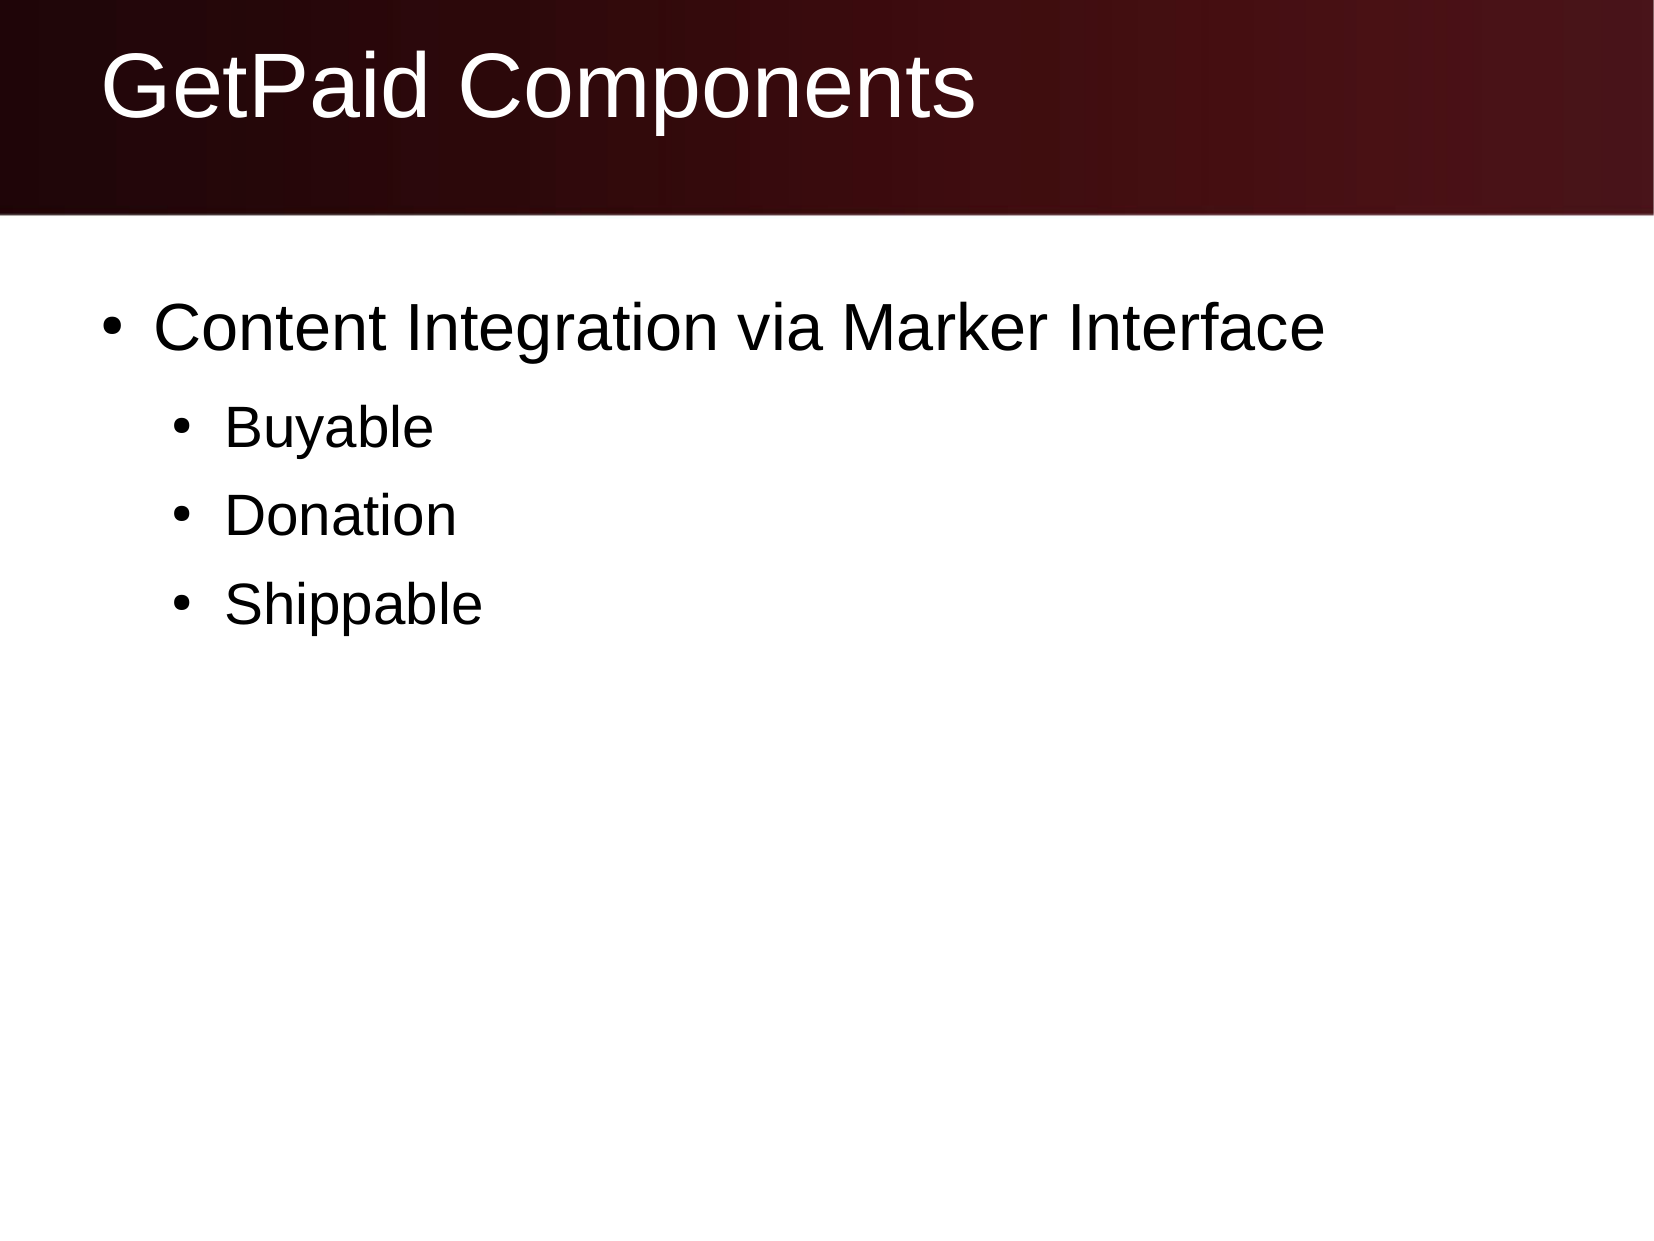

GetPaid Components
#
Content Integration via Marker Interface
Buyable
Donation
Shippable